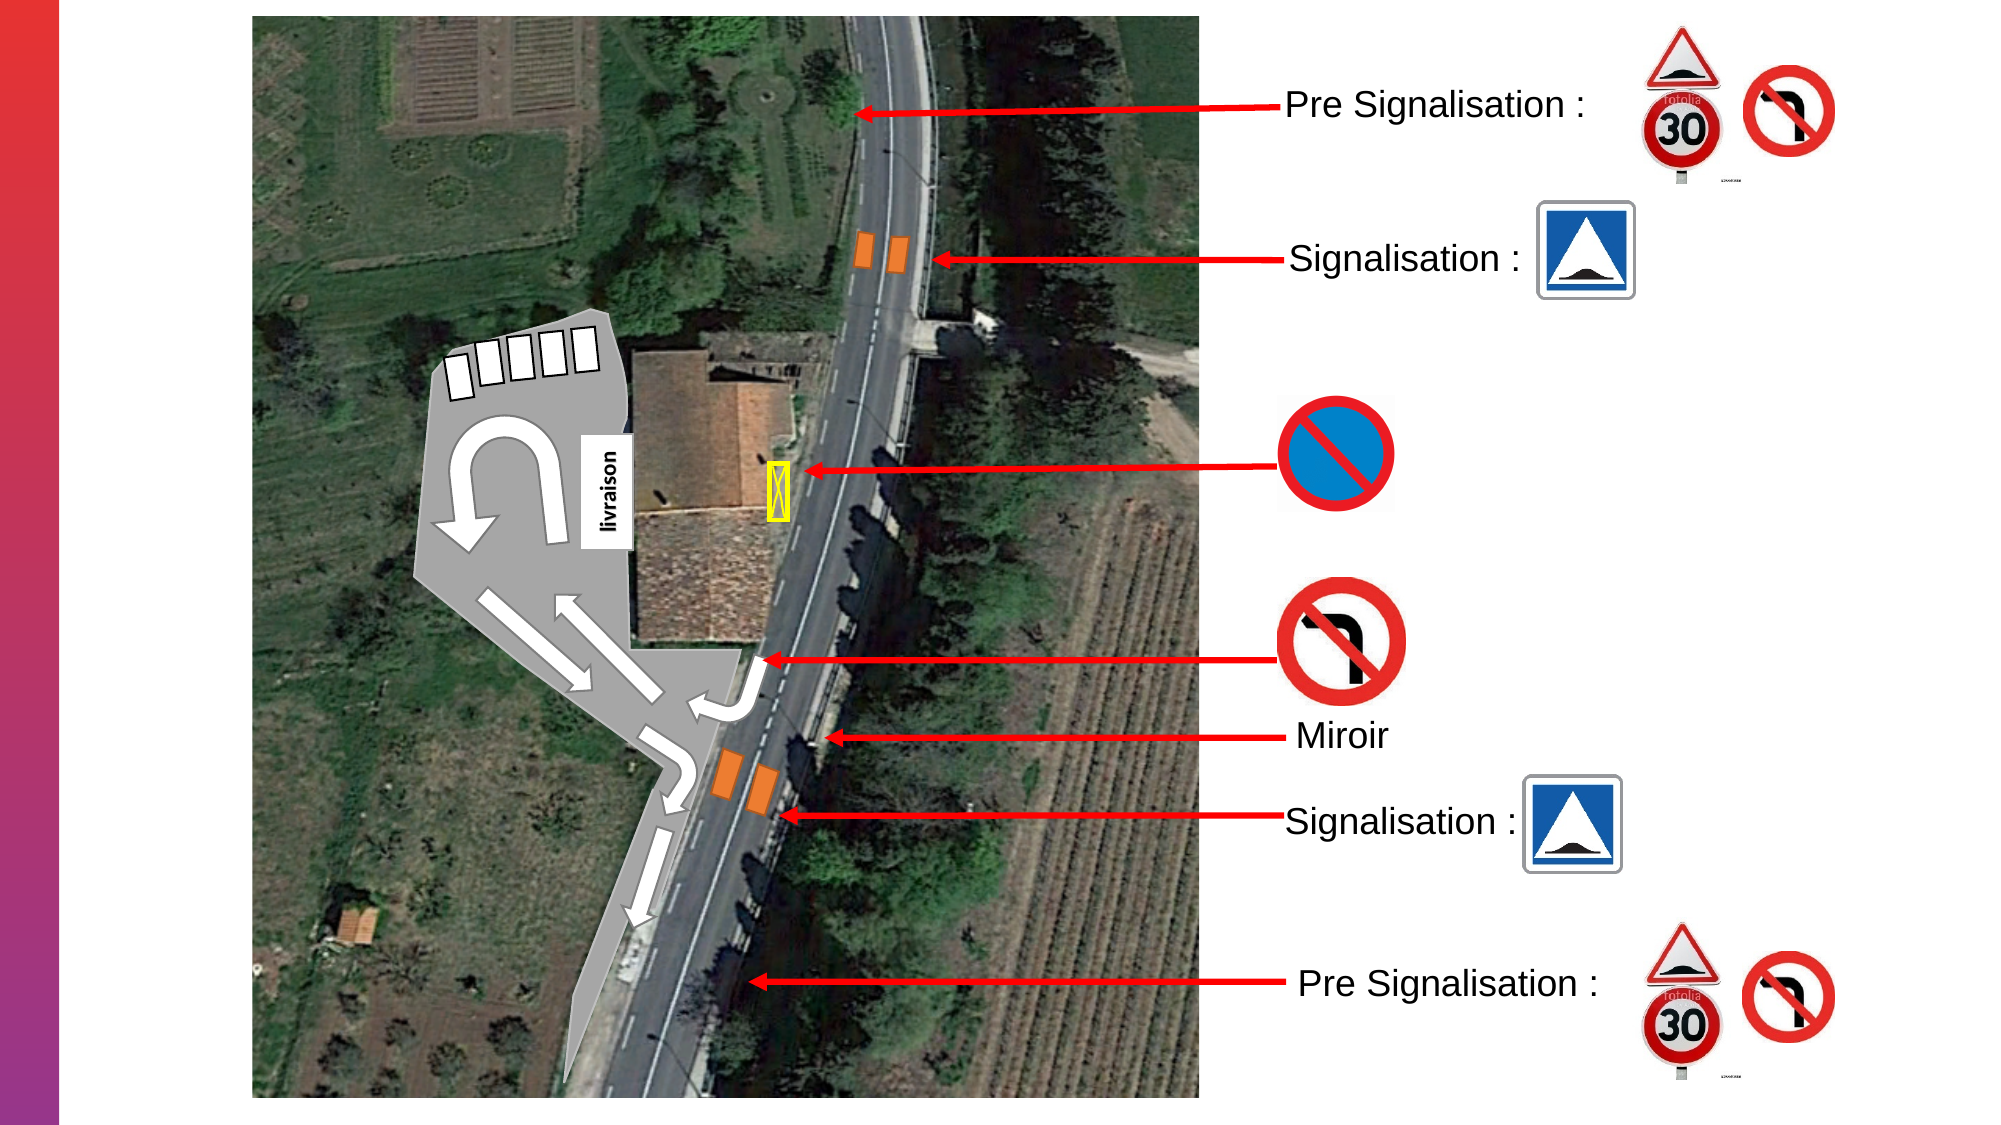

Pre Signalisation :
Signalisation :
livraison
Miroir
Signalisation :
Pre Signalisation :